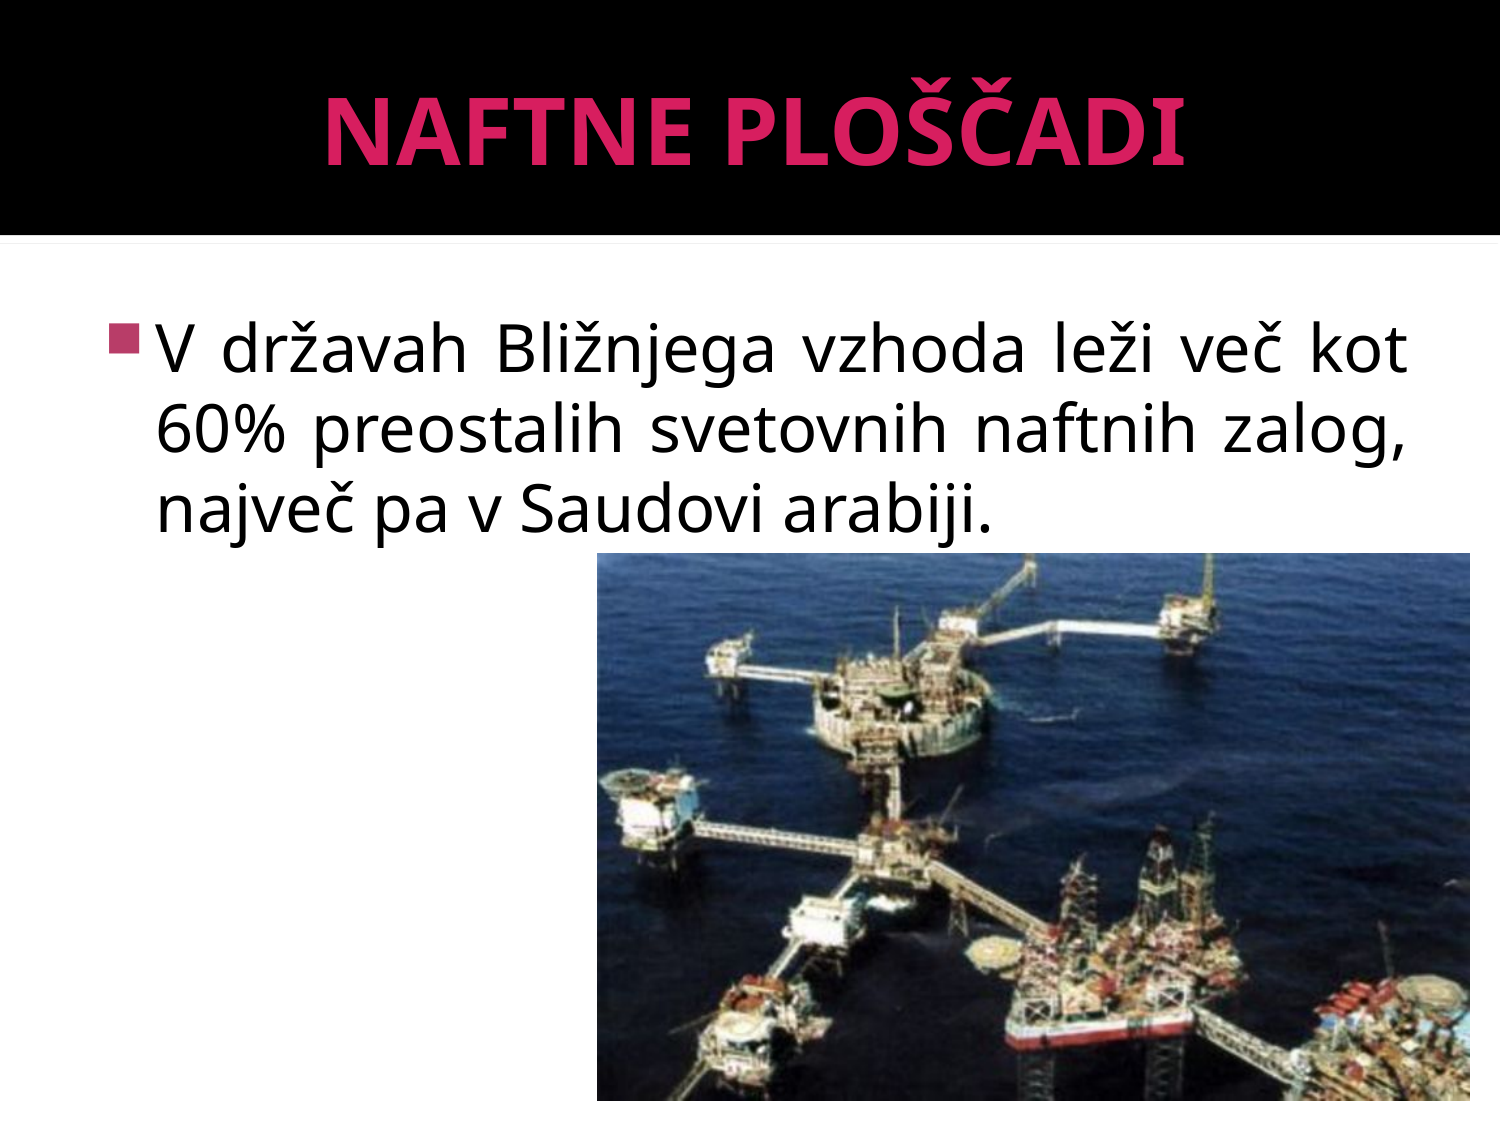

# NAFTNE PLOŠČADI
V državah Bližnjega vzhoda leži več kot 60% preostalih svetovnih naftnih zalog, največ pa v Saudovi arabiji.